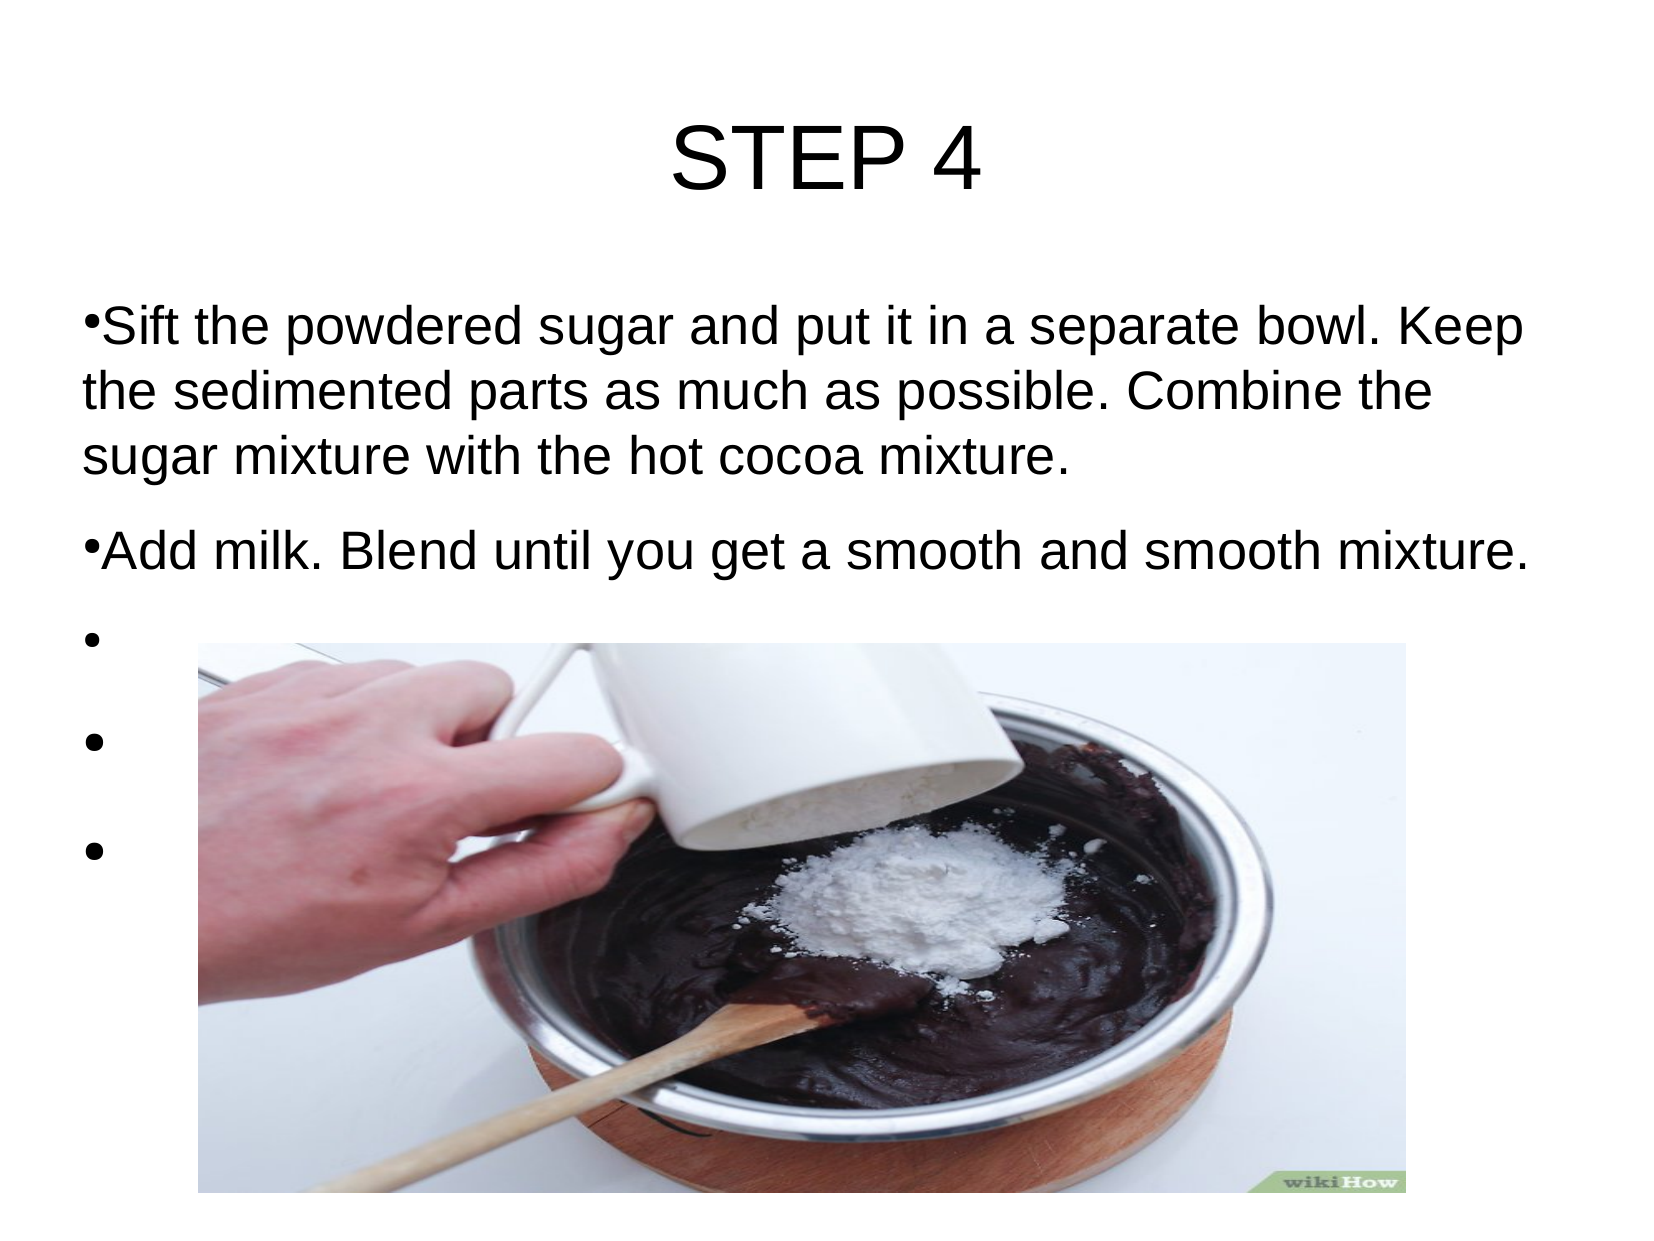

# STEP 4
Sift the powdered sugar and put it in a separate bowl. Keep the sedimented parts as much as possible. Combine the sugar mixture with the hot cocoa mixture.
Add milk. Blend until you get a smooth and smooth mixture.